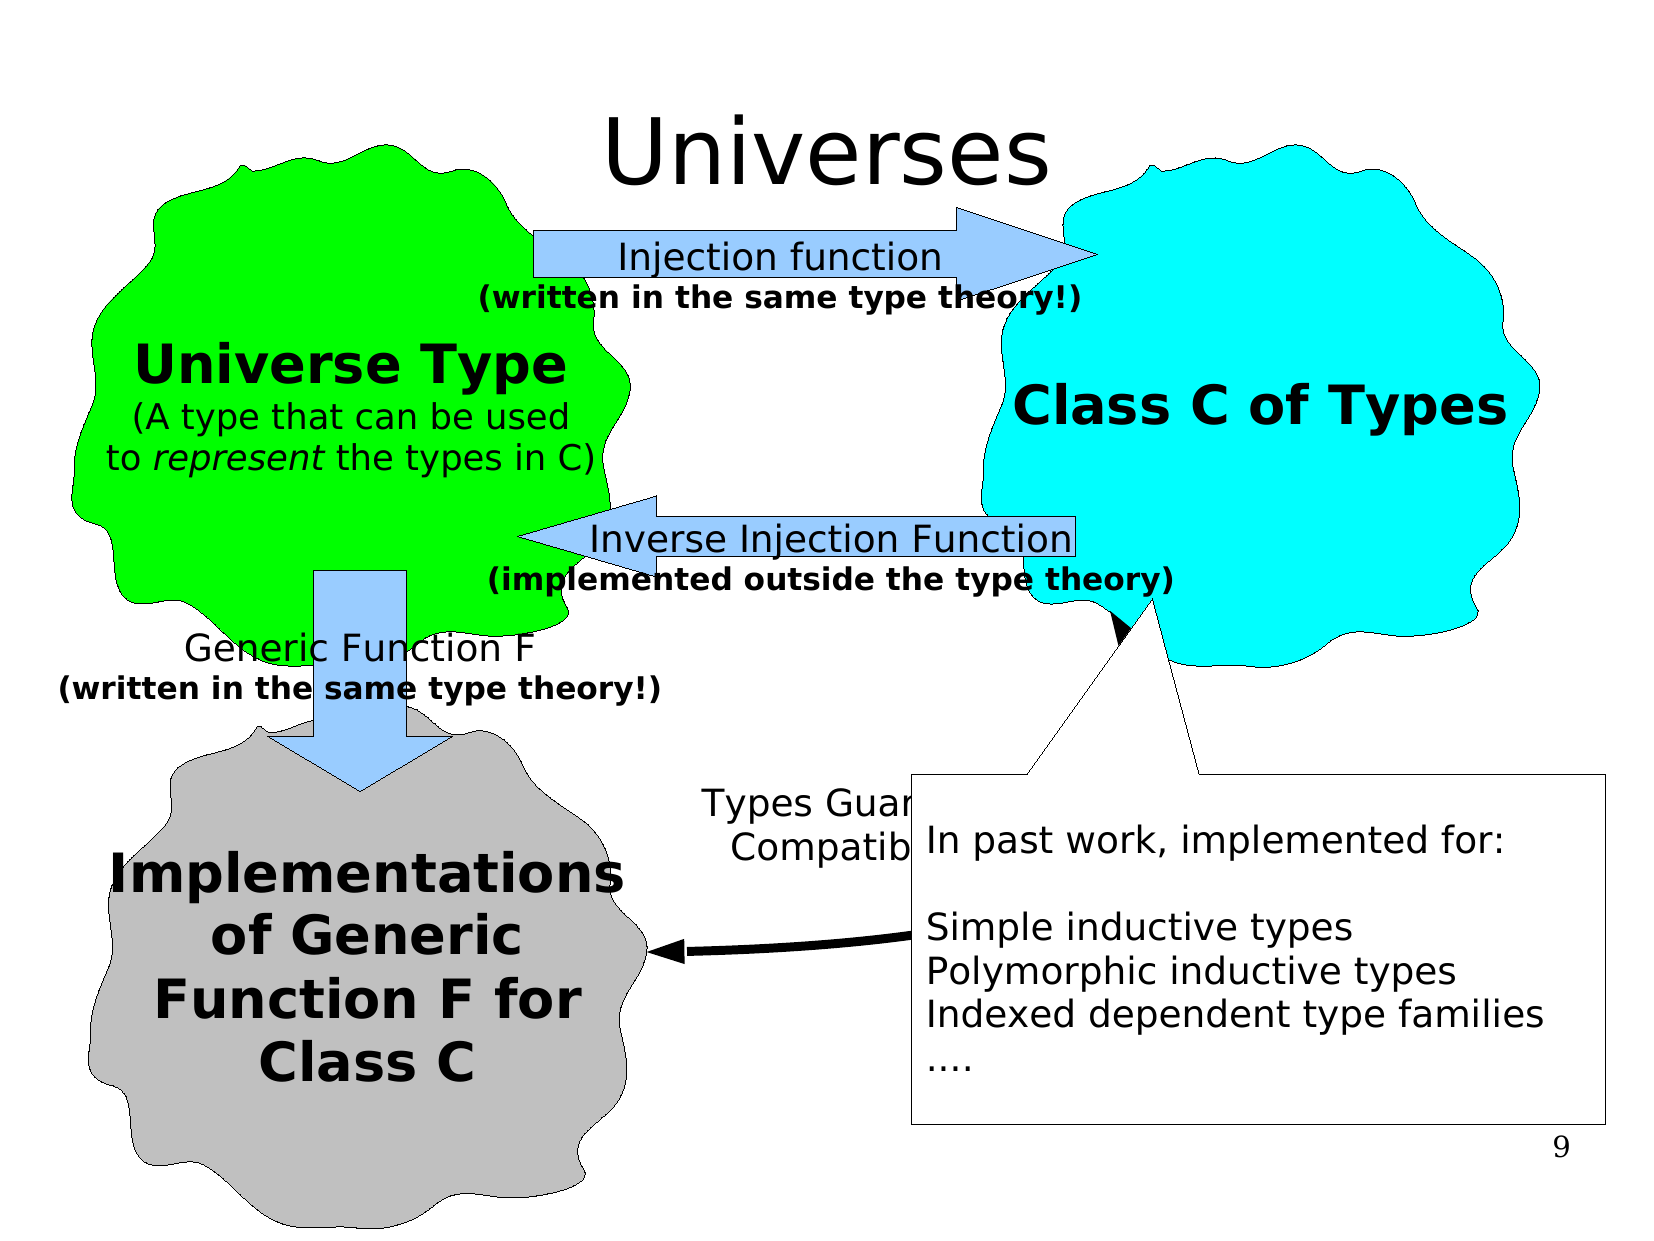

# Universes
Universe Type
(A type that can be used
to represent the types in C)
Class C of Types
Injection function
(written in the same type theory!)
Inverse Injection Function
(implemented outside the type theory)
Generic Function F
(written in the same type theory!)
Types Guarantee
Compatibility!
Implementations
of Generic
Function F for
Class C
In past work, implemented for:
Simple inductive types
Polymorphic inductive types
Indexed dependent type families
....
9